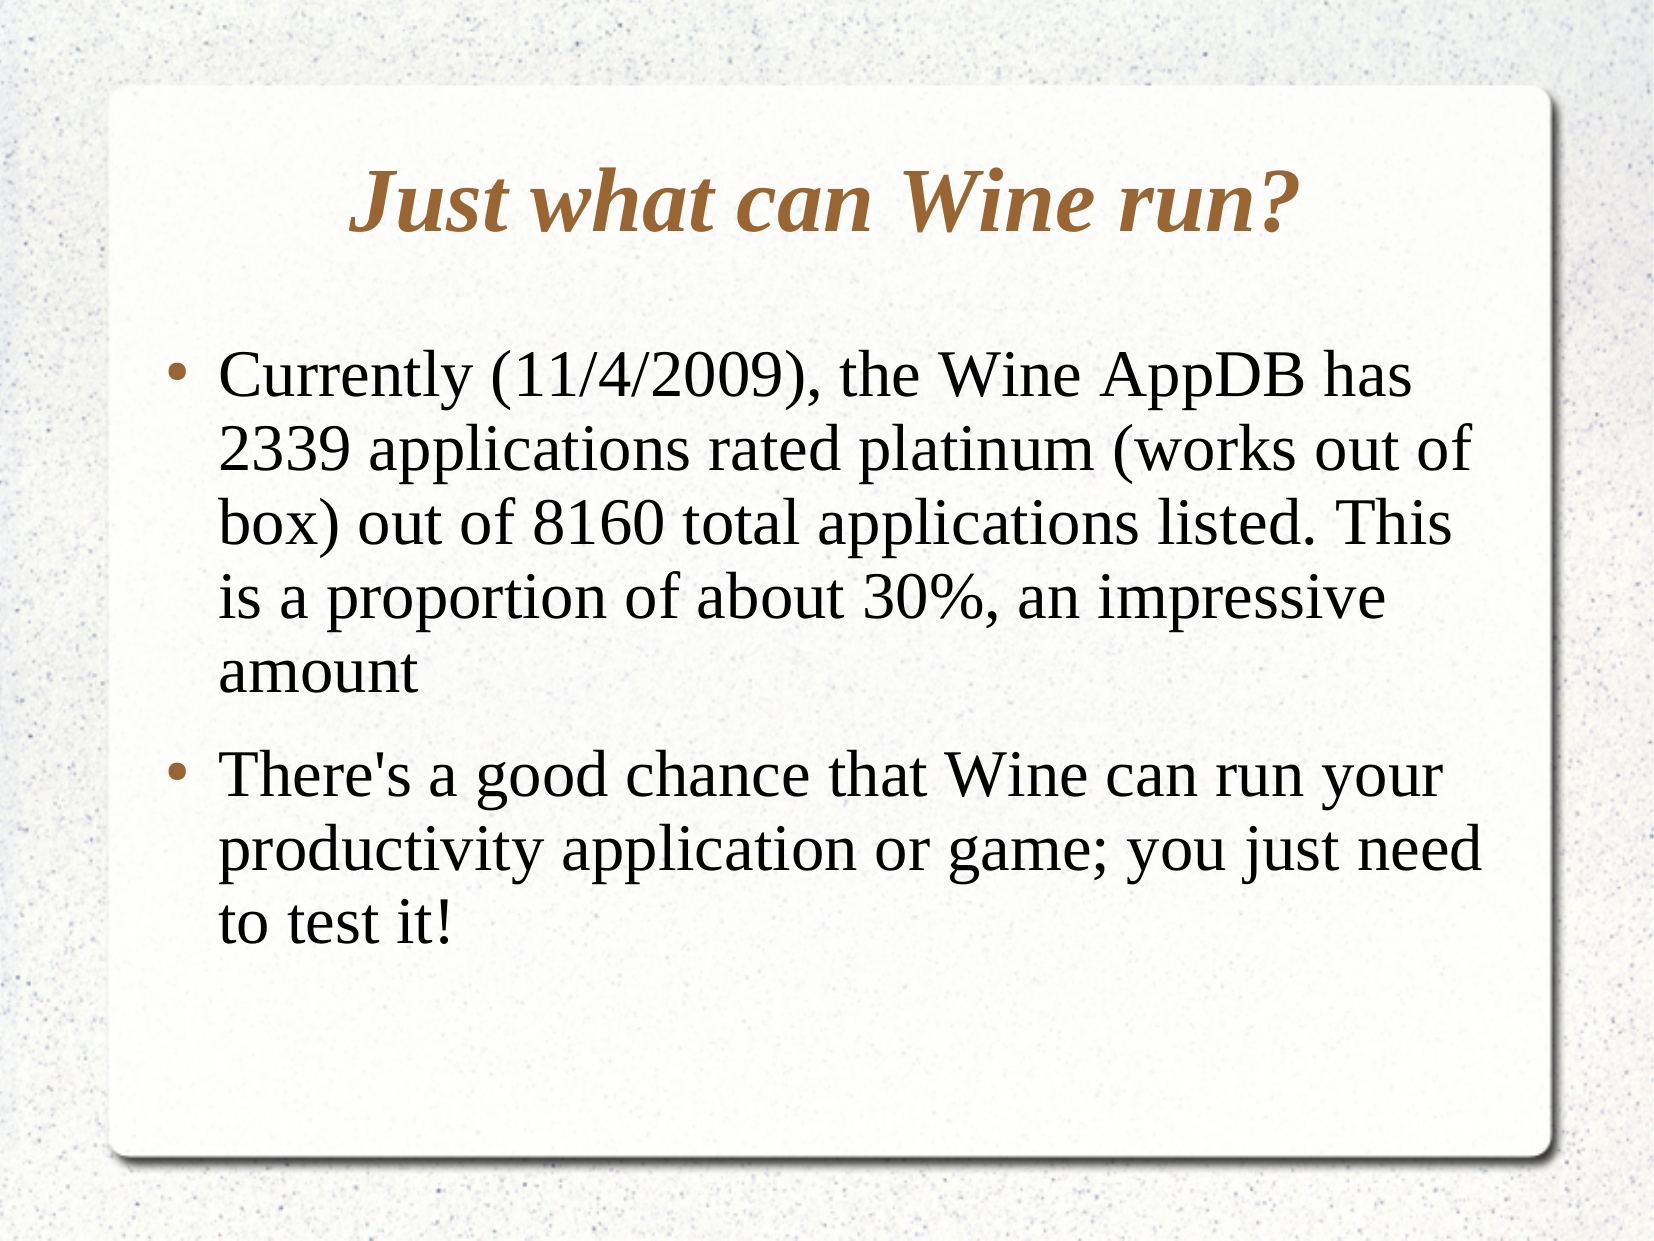

# Just what can Wine run?
Currently (11/4/2009), the Wine AppDB has 2339 applications rated platinum (works out of box) out of 8160 total applications listed. This is a proportion of about 30%, an impressive amount
There's a good chance that Wine can run your productivity application or game; you just need to test it!